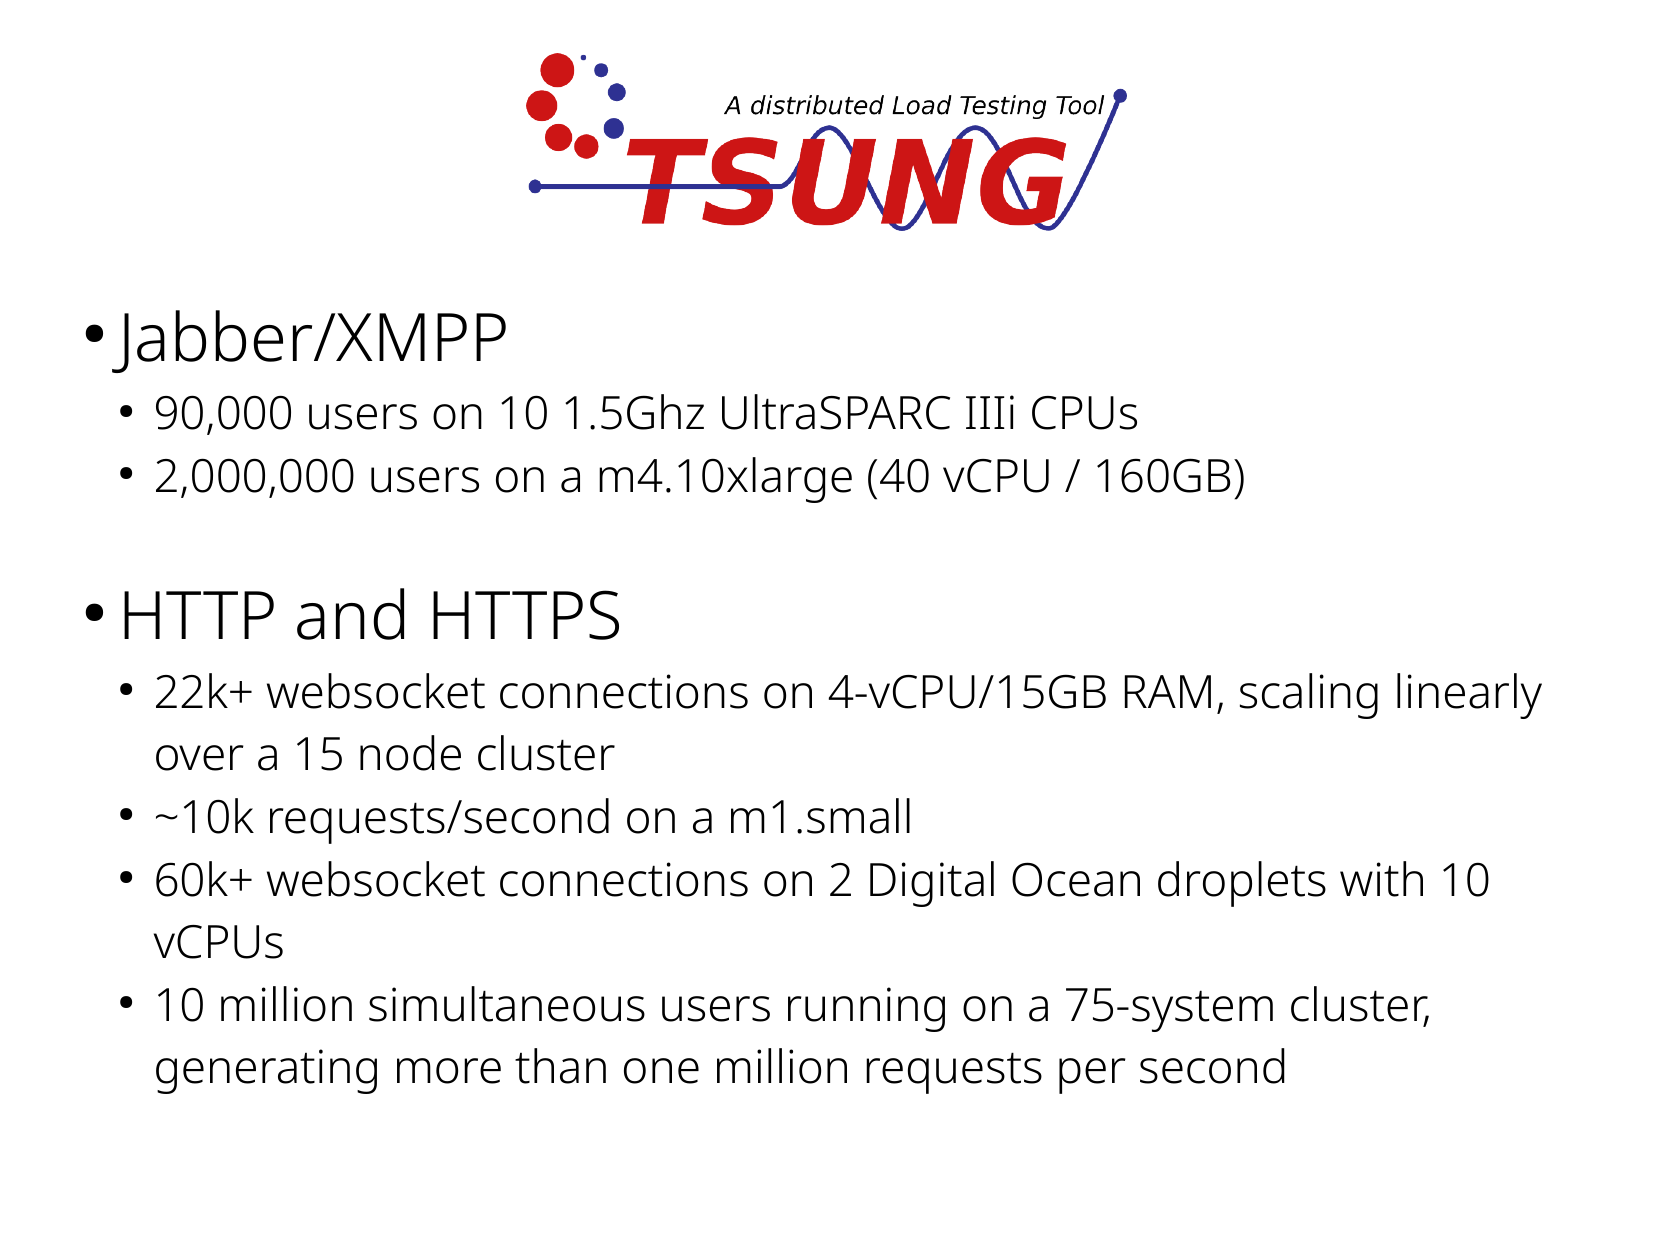

#
Jabber/XMPP
90,000 users on 10 1.5Ghz UltraSPARC IIIi CPUs
2,000,000 users on a m4.10xlarge (40 vCPU / 160GB)
HTTP and HTTPS
22k+ websocket connections on 4-vCPU/15GB RAM, scaling linearly over a 15 node cluster
~10k requests/second on a m1.small
60k+ websocket connections on 2 Digital Ocean droplets with 10 vCPUs
10 million simultaneous users running on a 75-system cluster, generating more than one million requests per second